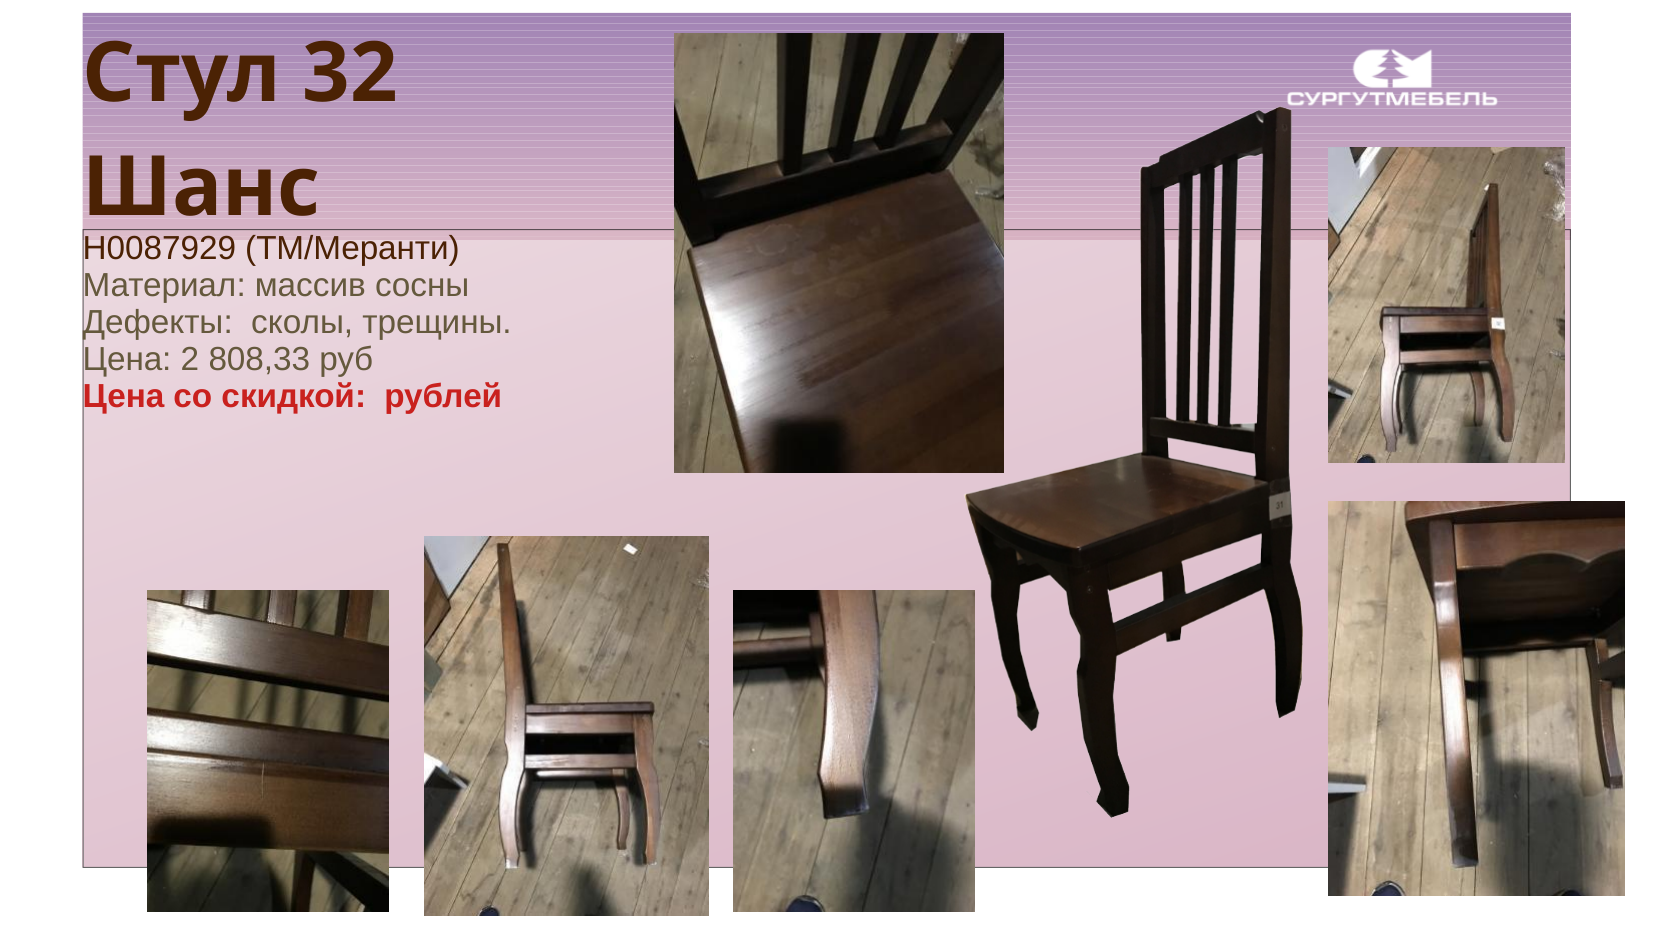

# Стул 32 Шанс
Н0087929 (ТМ/Меранти)
Материал: массив сосны
Дефекты: сколы, трещины.
Цена: 2 808,33 руб
Цена со скидкой: рублей